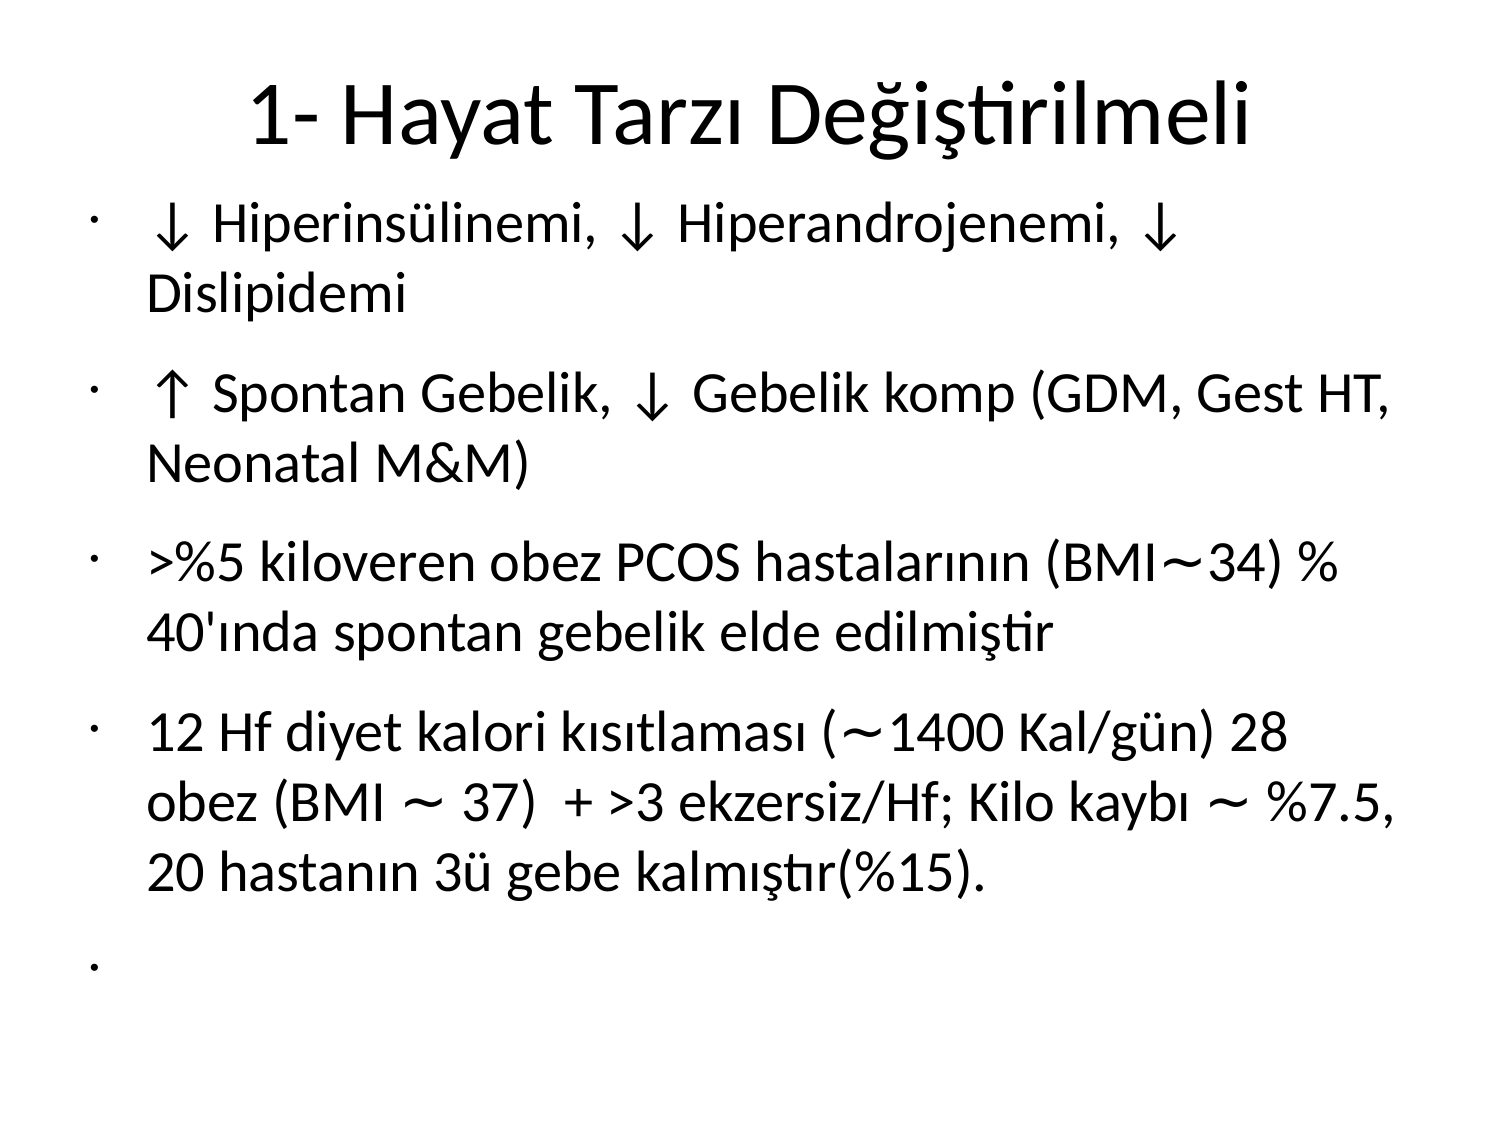

# 1- Hayat Tarzı Değiştirilmeli
↓ Hiperinsülinemi, ↓ Hiperandrojenemi, ↓ Dislipidemi
↑ Spontan Gebelik, ↓ Gebelik komp (GDM, Gest HT, Neonatal M&M)
>%5 kiloveren obez PCOS hastalarının (BMI∼34) % 40'ında spontan gebelik elde edilmiştir
12 Hf diyet kalori kısıtlaması (∼1400 Kal/gün) 28 obez (BMI ∼ 37)  + >3 ekzersiz/Hf; Kilo kaybı ∼ %7.5, 20 hastanın 3ü gebe kalmıştır(%15).